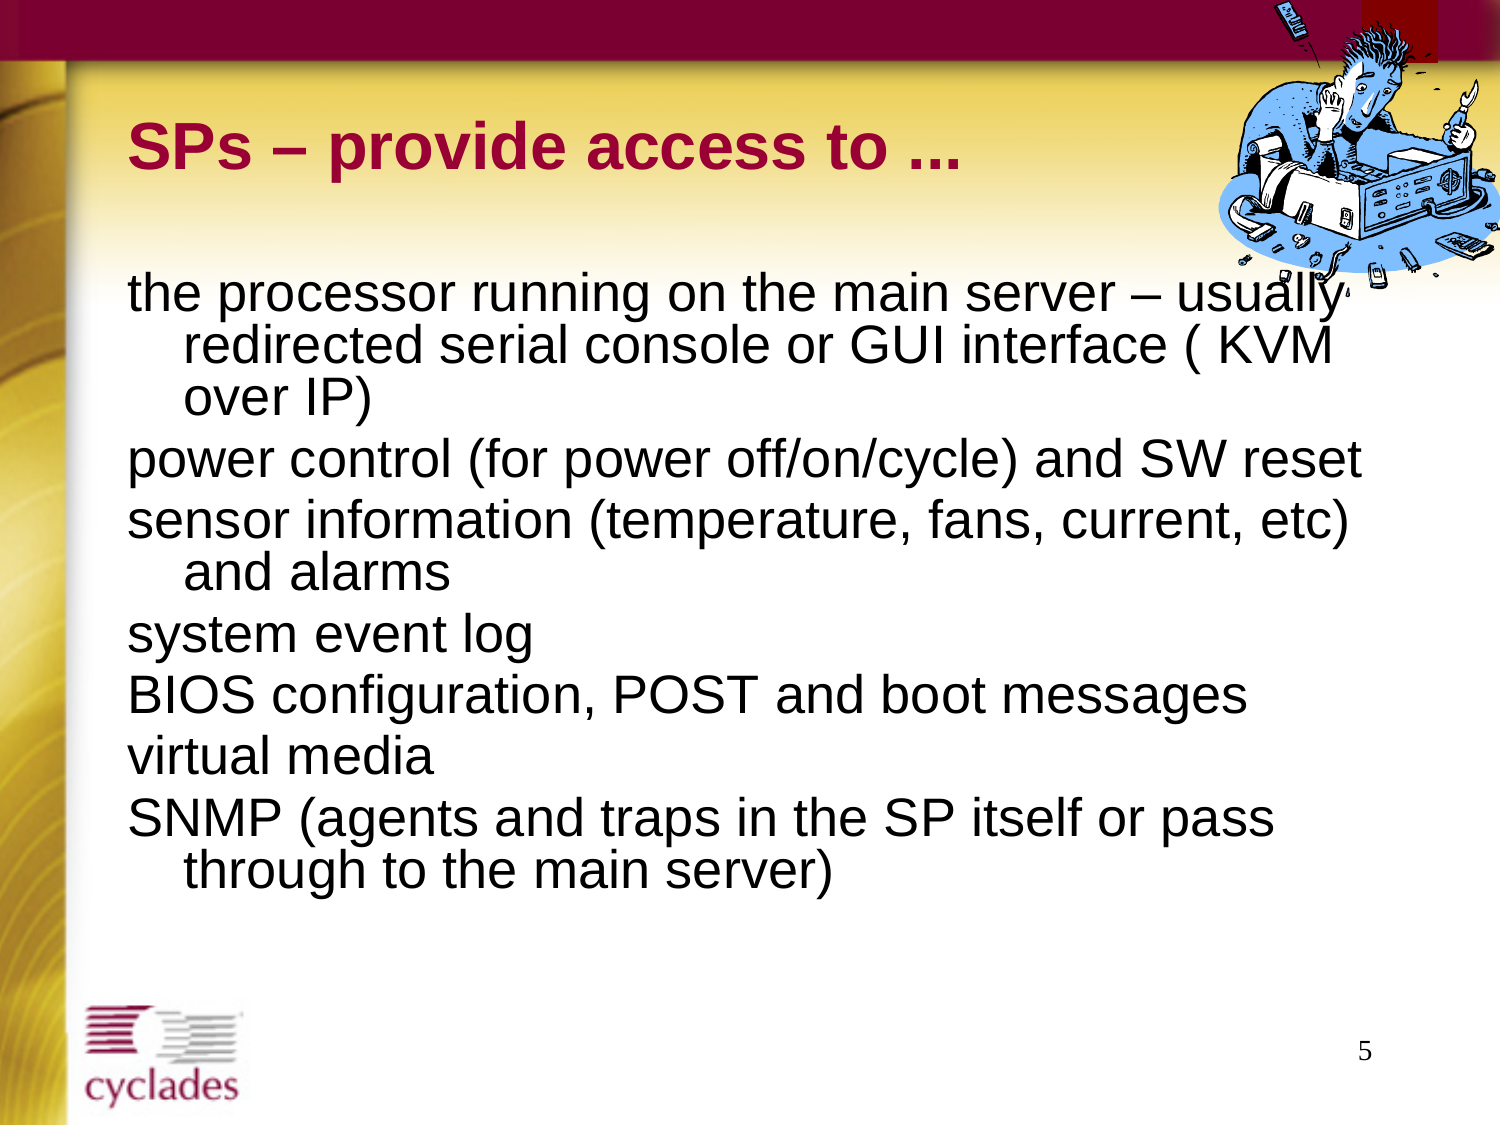

# SPs – provide access to ...
the processor running on the main server – usually redirected serial console or GUI interface ( KVM over IP)
power control (for power off/on/cycle) and SW reset
sensor information (temperature, fans, current, etc) and alarms
system event log
BIOS configuration, POST and boot messages
virtual media
SNMP (agents and traps in the SP itself or pass through to the main server)